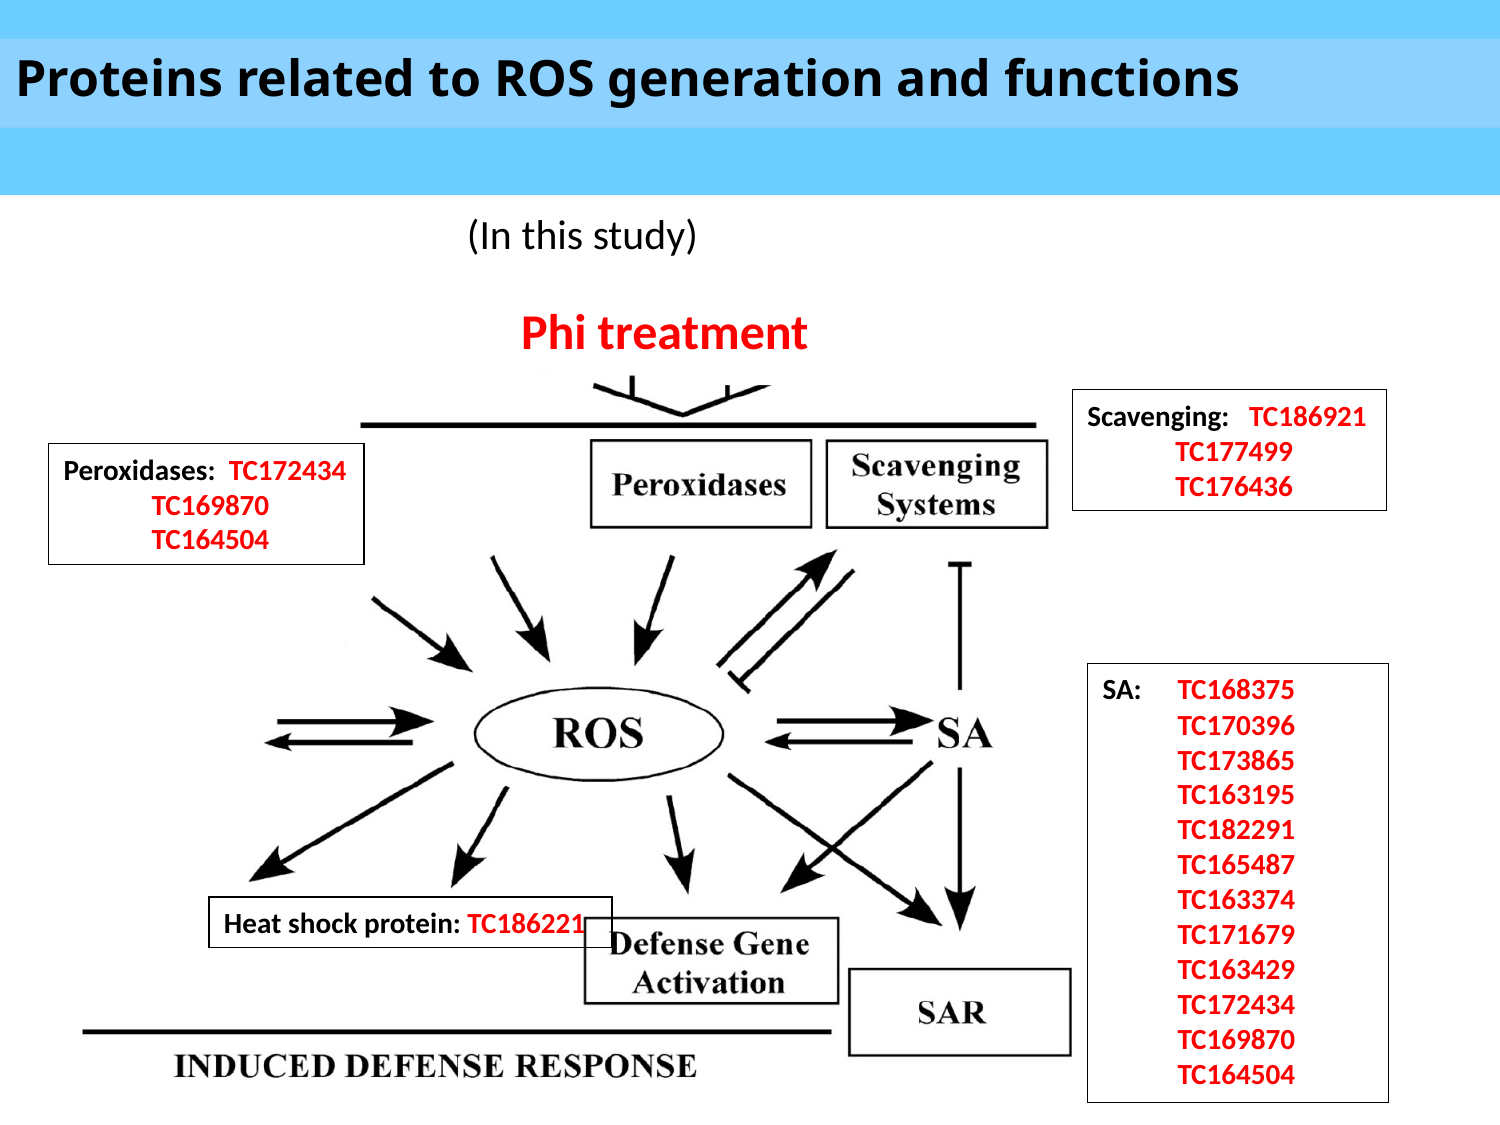

# Proteins related to ROS generation and functions
(In this study)
PAMPs)
Phi treatment
Scavenging: TC186921
	 TC177499
	 TC176436
Peroxidases: TC172434
	 TC169870
	 TC164504
SA:	TC168375
	TC170396
	TC173865
	TC163195
	TC182291
	TC165487
	TC163374
	TC171679
	TC163429
	TC172434
	TC169870
	TC164504
Heat shock protein: TC186221